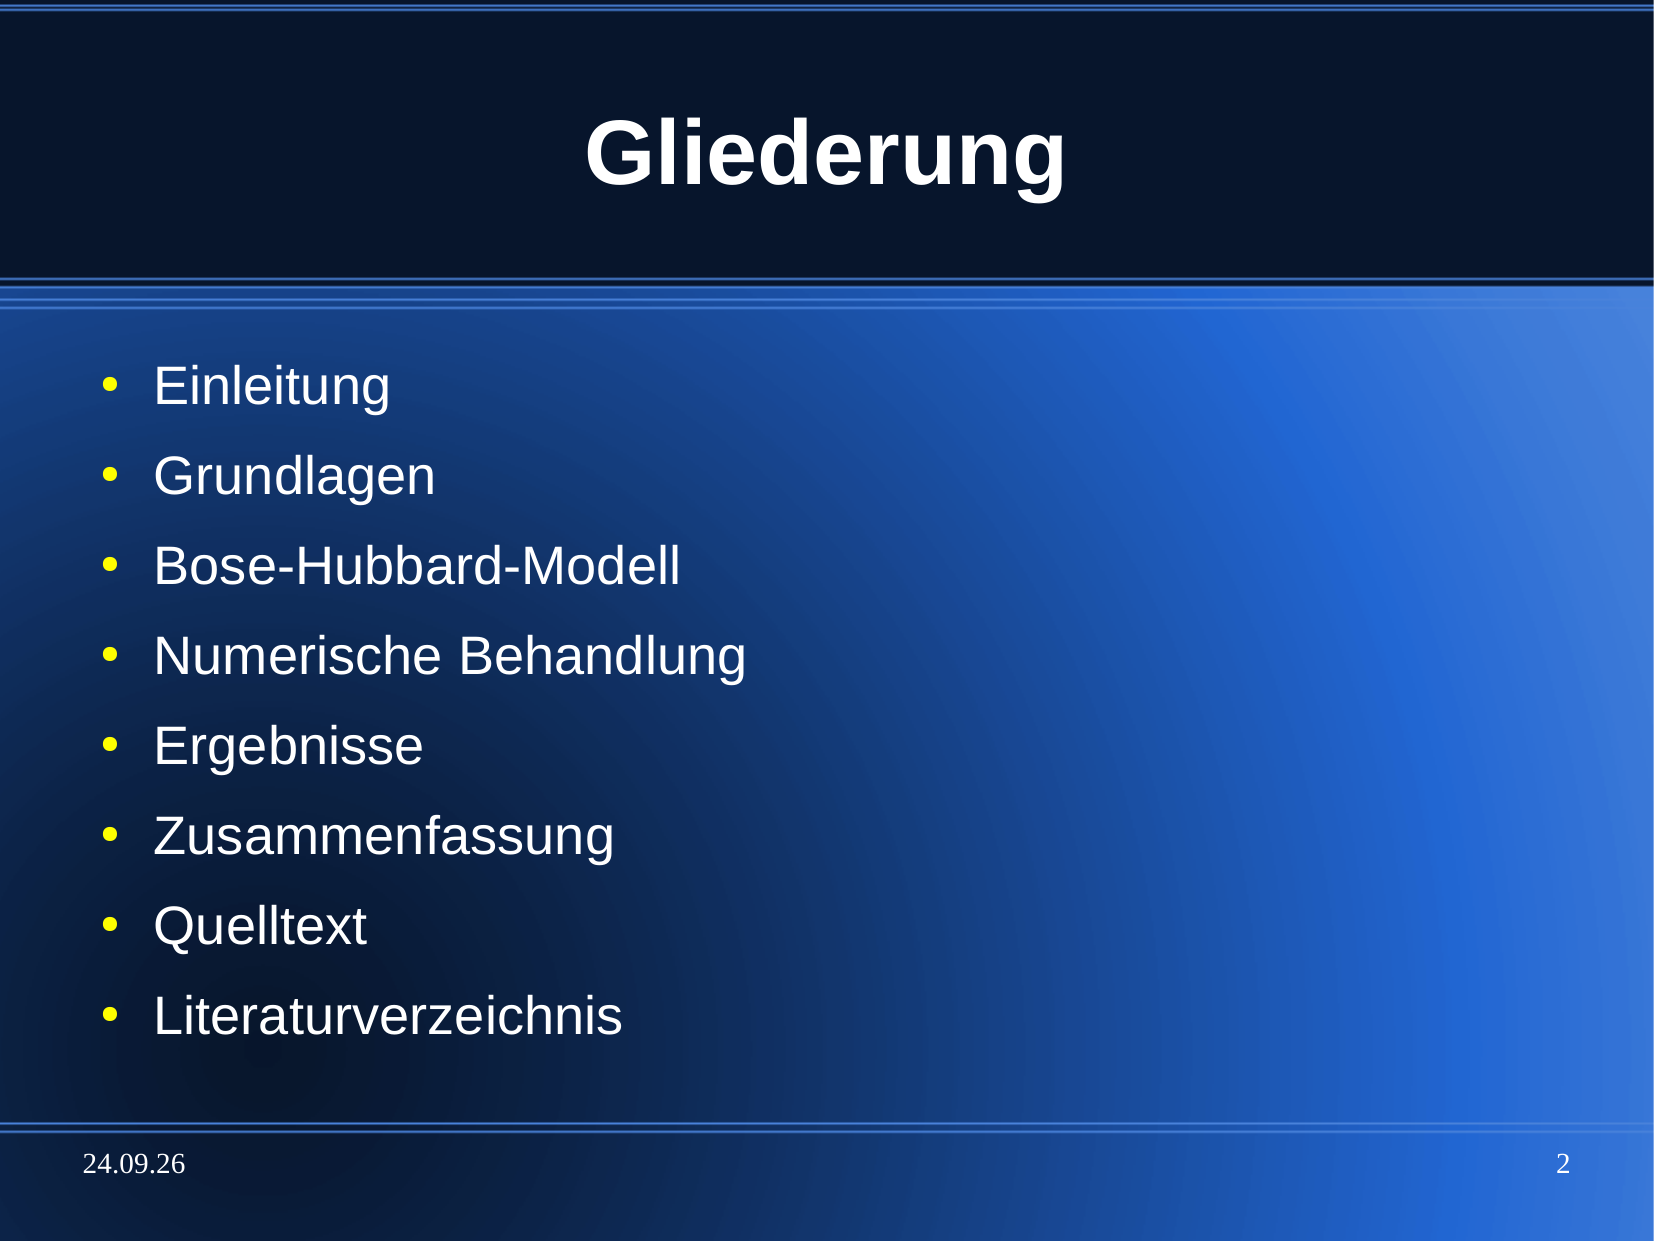

# Gliederung
Einleitung
Grundlagen
Bose-Hubbard-Modell
Numerische Behandlung
Ergebnisse
Zusammenfassung
Quelltext
Literaturverzeichnis
2